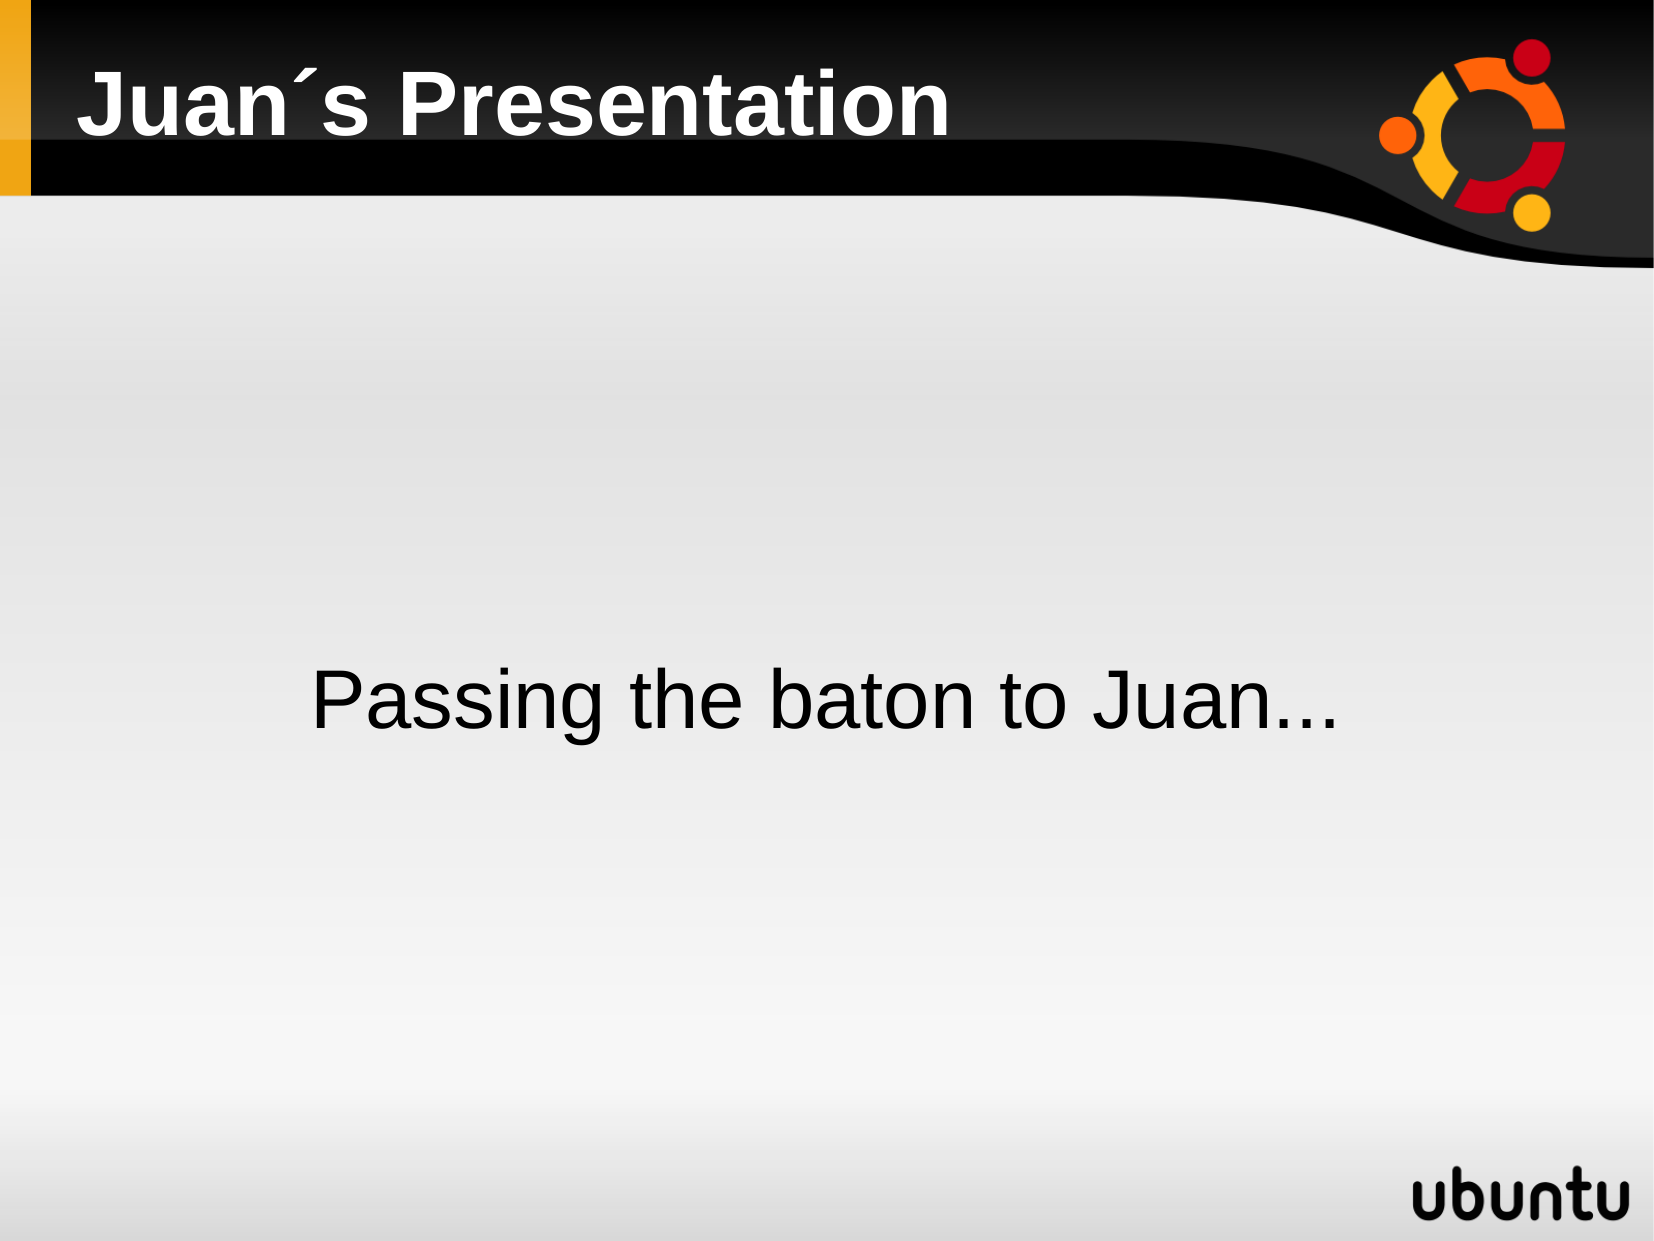

# Juan´s Presentation
Passing the baton to Juan...